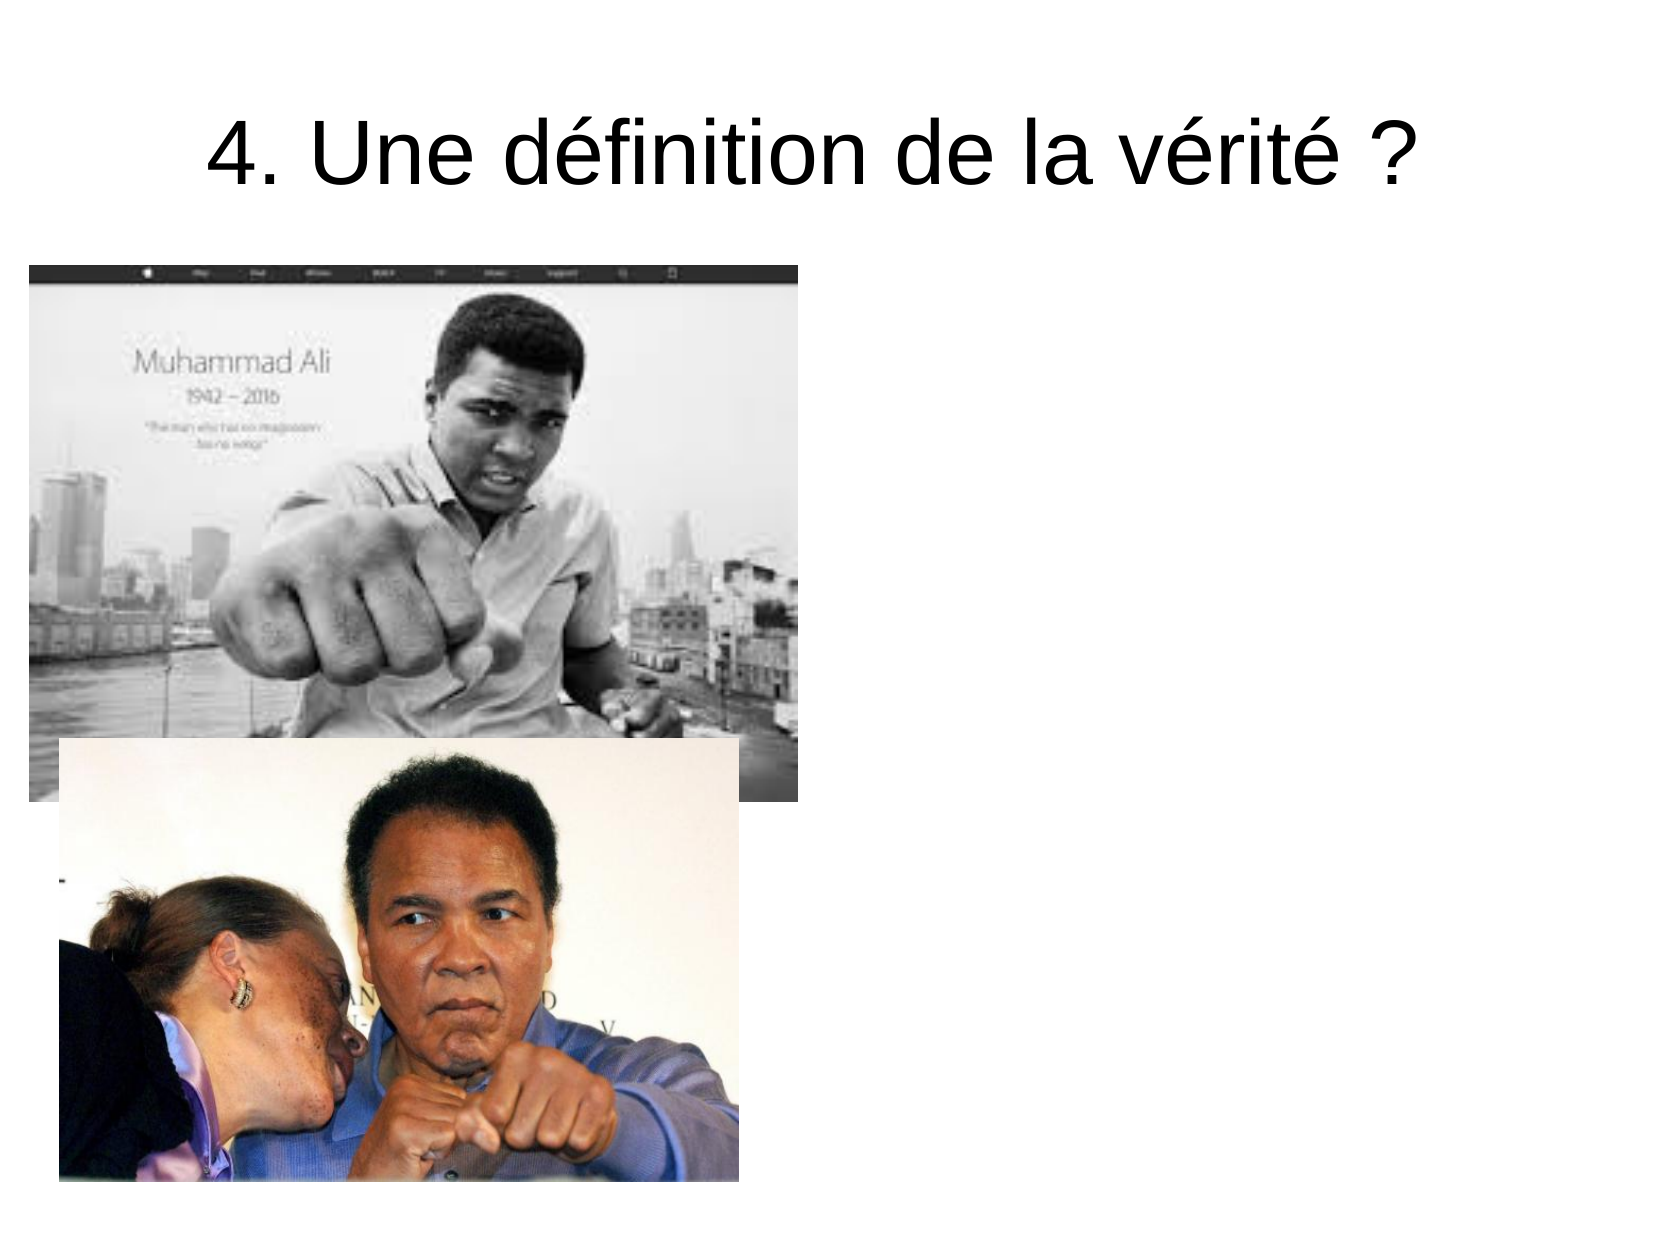

# 4. Une définition de la vérité ?